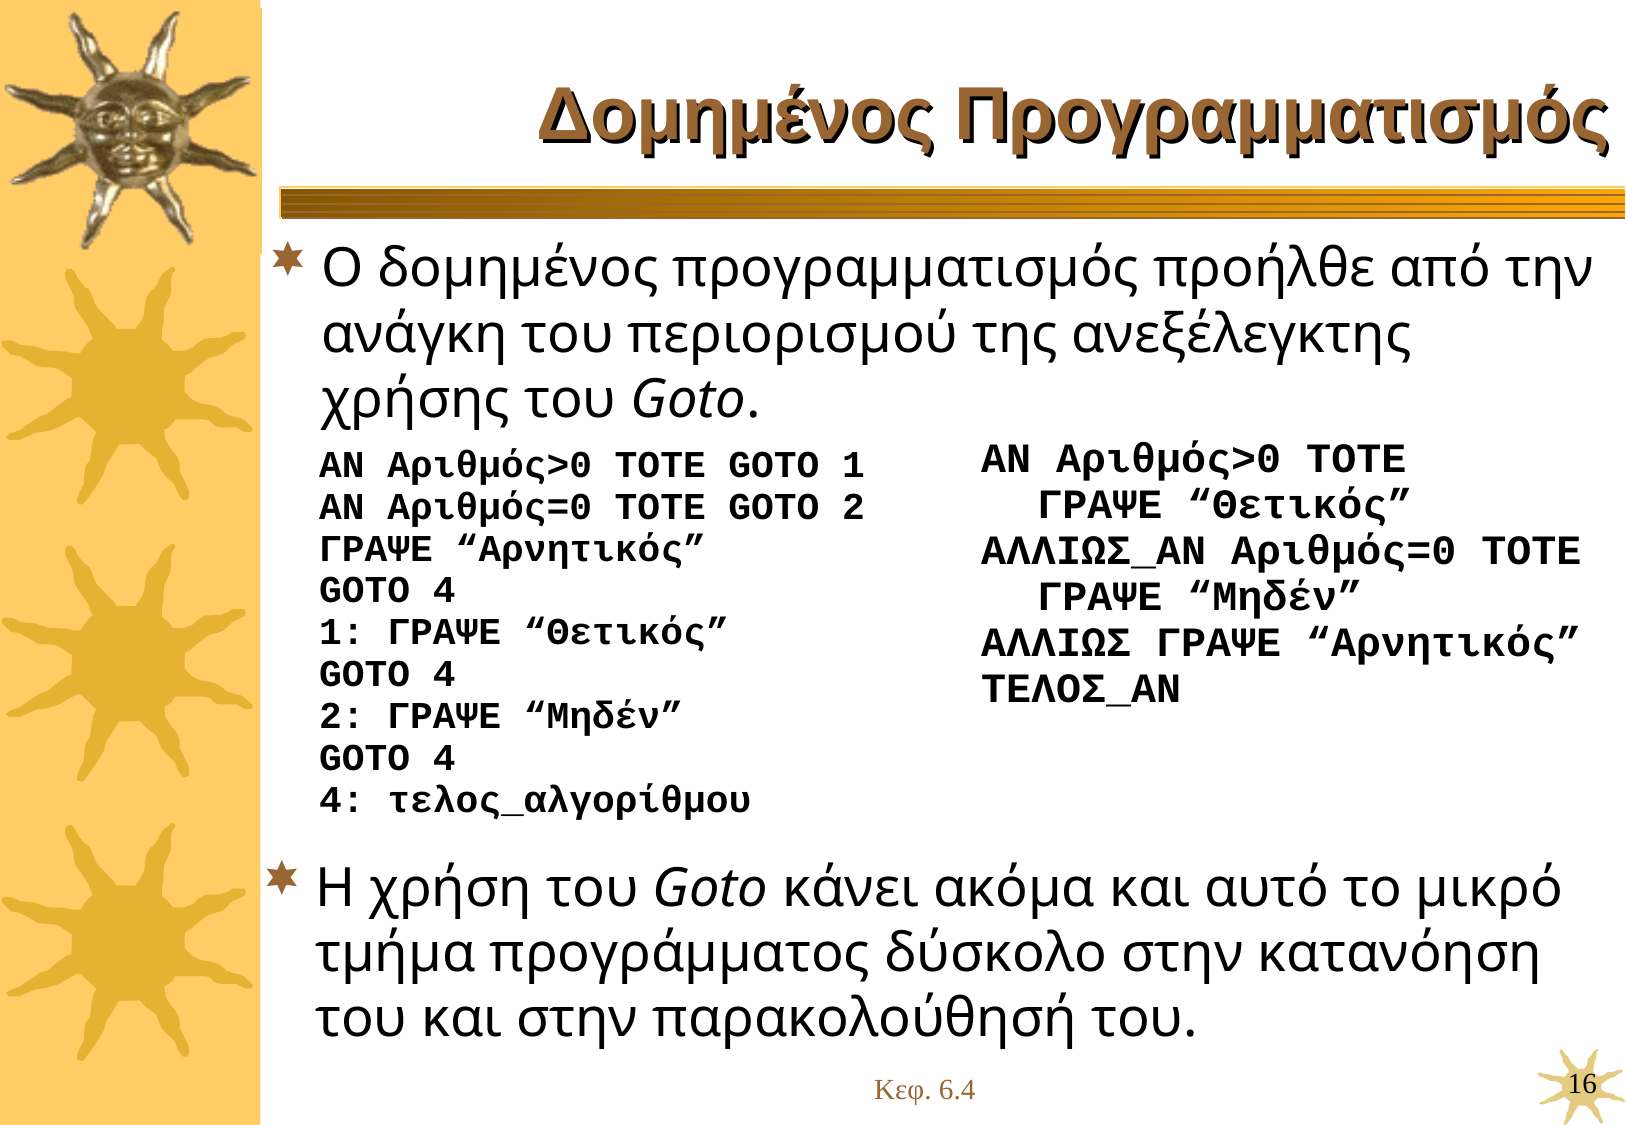

Δομημένος Προγραμματισμός
Ο δομημένος προγραμματισμός προήλθε από την ανάγκη του περιορισμού της ανεξέλεγκτης χρήσης του Goto.
ΑΝ Αριθμός>0 ΤΟΤΕ
	ΓΡΑΨΕ “Θετικός”
ΑΛΛΙΩΣ_ΑΝ Αριθμός=0 ΤΟΤΕ
	ΓΡΑΨΕ “Μηδέν”
ΑΛΛΙΩΣ ΓΡΑΨΕ “Αρνητικός”
ΤΕΛΟΣ_ΑΝ
ΑΝ Αριθμός>0 ΤΟΤΕ GOTO 1
ΑΝ Αριθμός=0 ΤΟΤΕ GOTO 2
ΓΡΑΨΕ “Αρνητικός”
GOTO 4
1: ΓΡΑΨΕ “Θετικός”
GOTO 4
2: ΓΡΑΨΕ “Μηδέν”
GOTO 4
4: τελος_αλγορίθμου
Η χρήση του Goto κάνει ακόμα και αυτό το μικρό τμήμα προγράμματος δύσκολο στην κατανόηση του και στην παρακολούθησή του.
16
Κεφ. 6.4